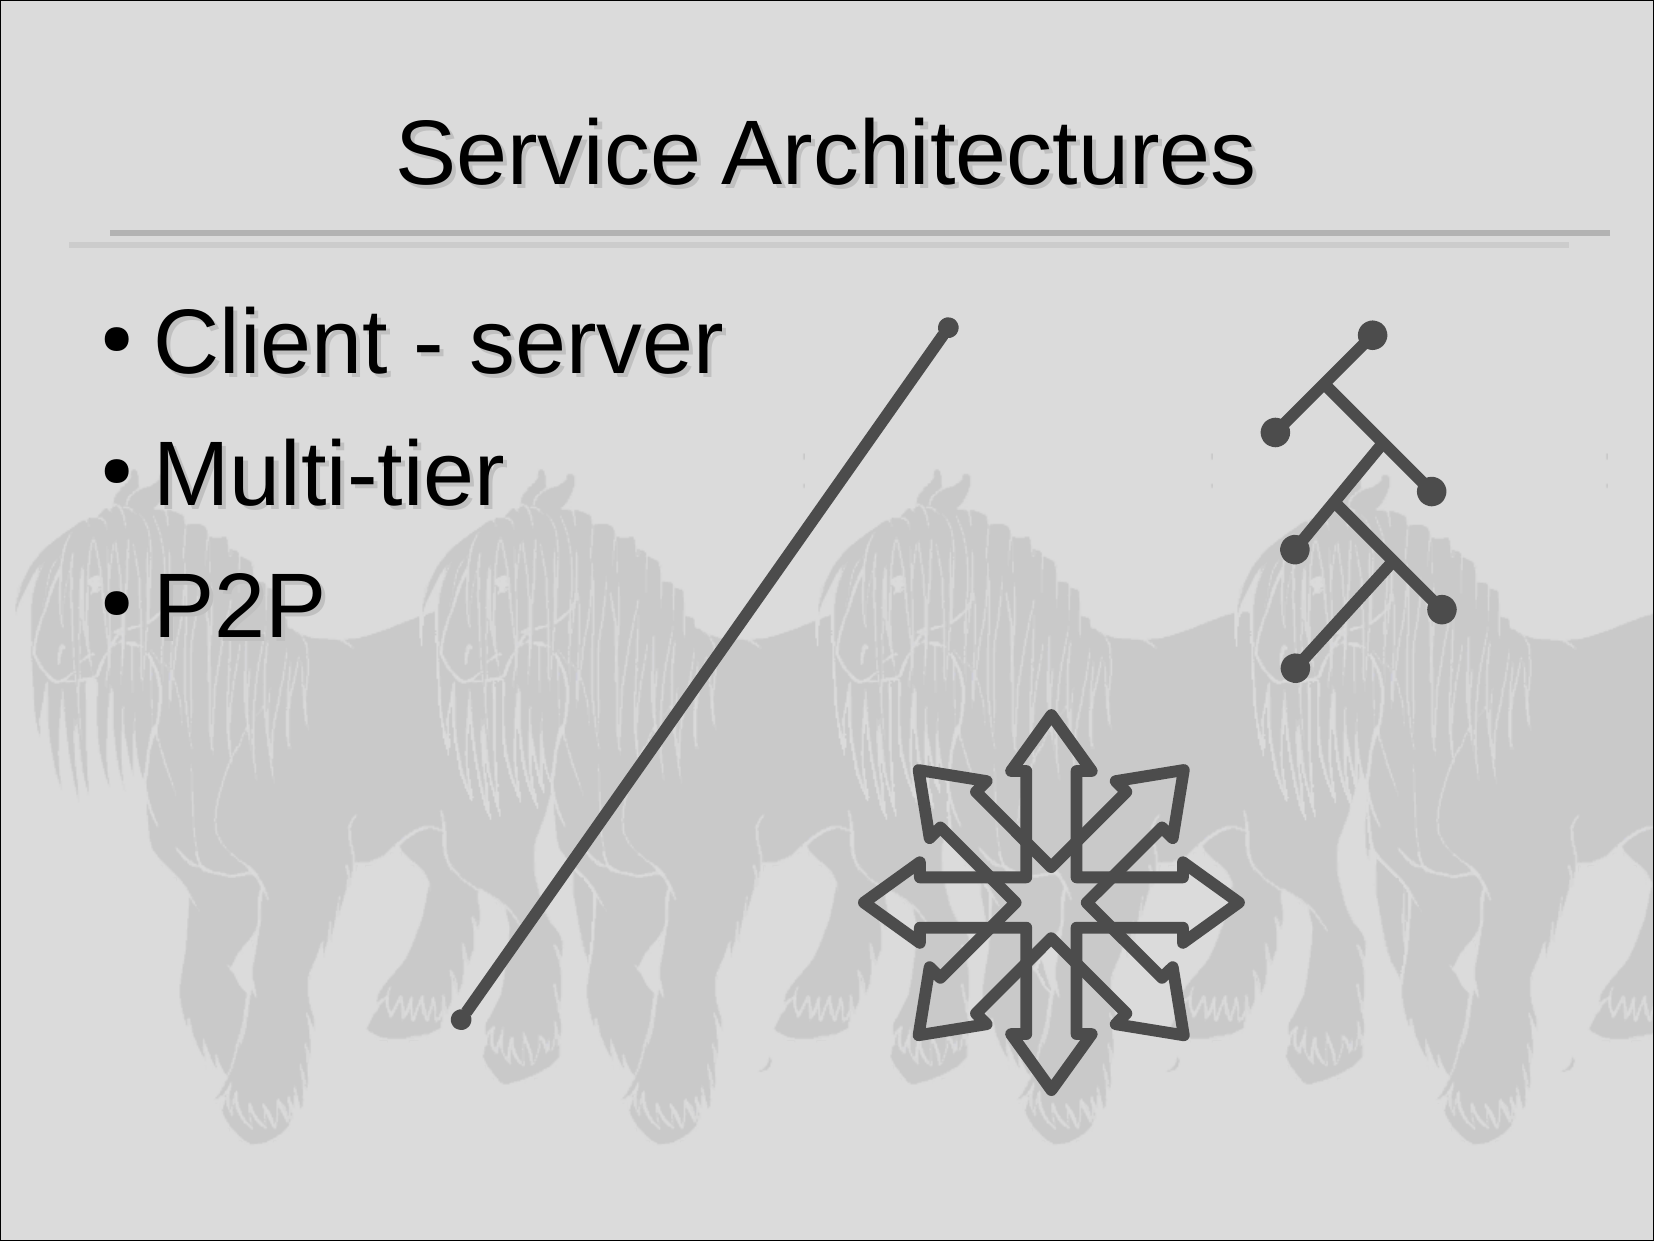

# Service Architectures
Client - server
Multi-tier
P2P